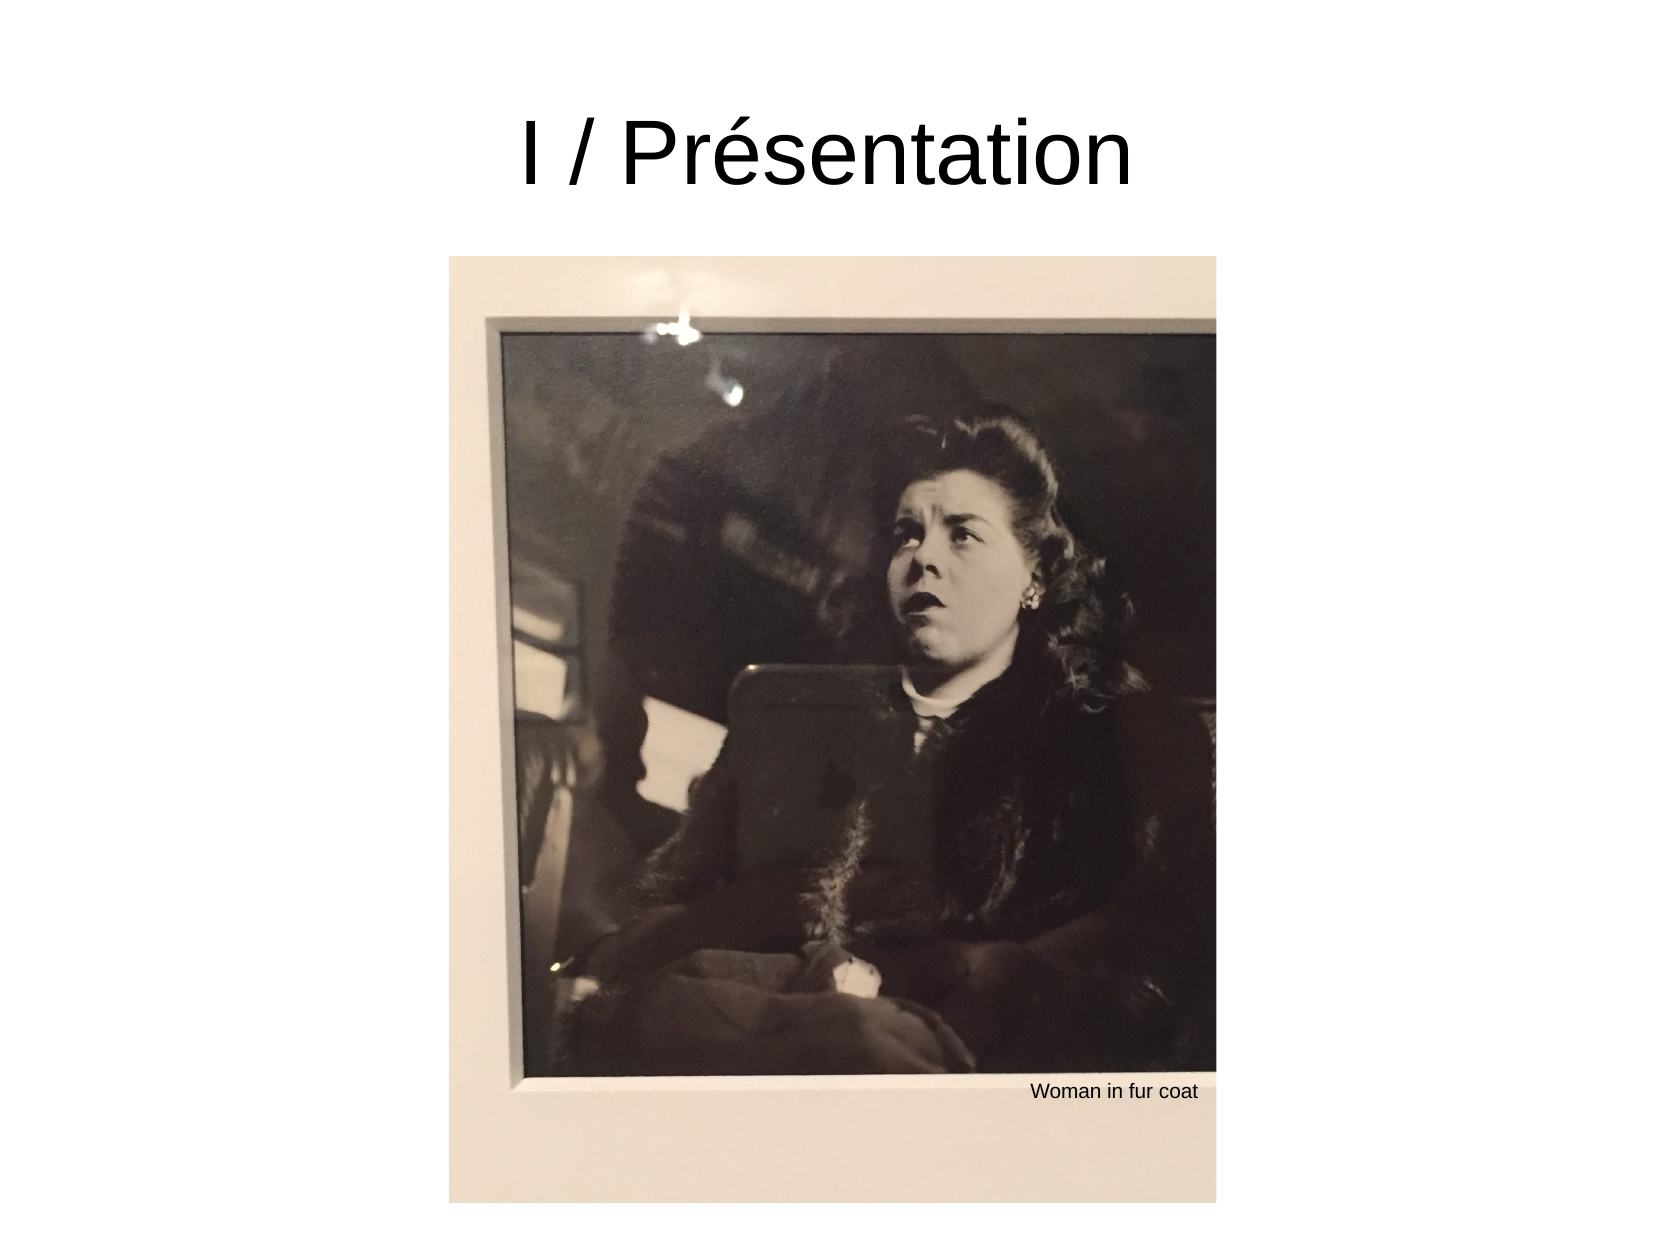

# I / Présentation
Woman in fur coat